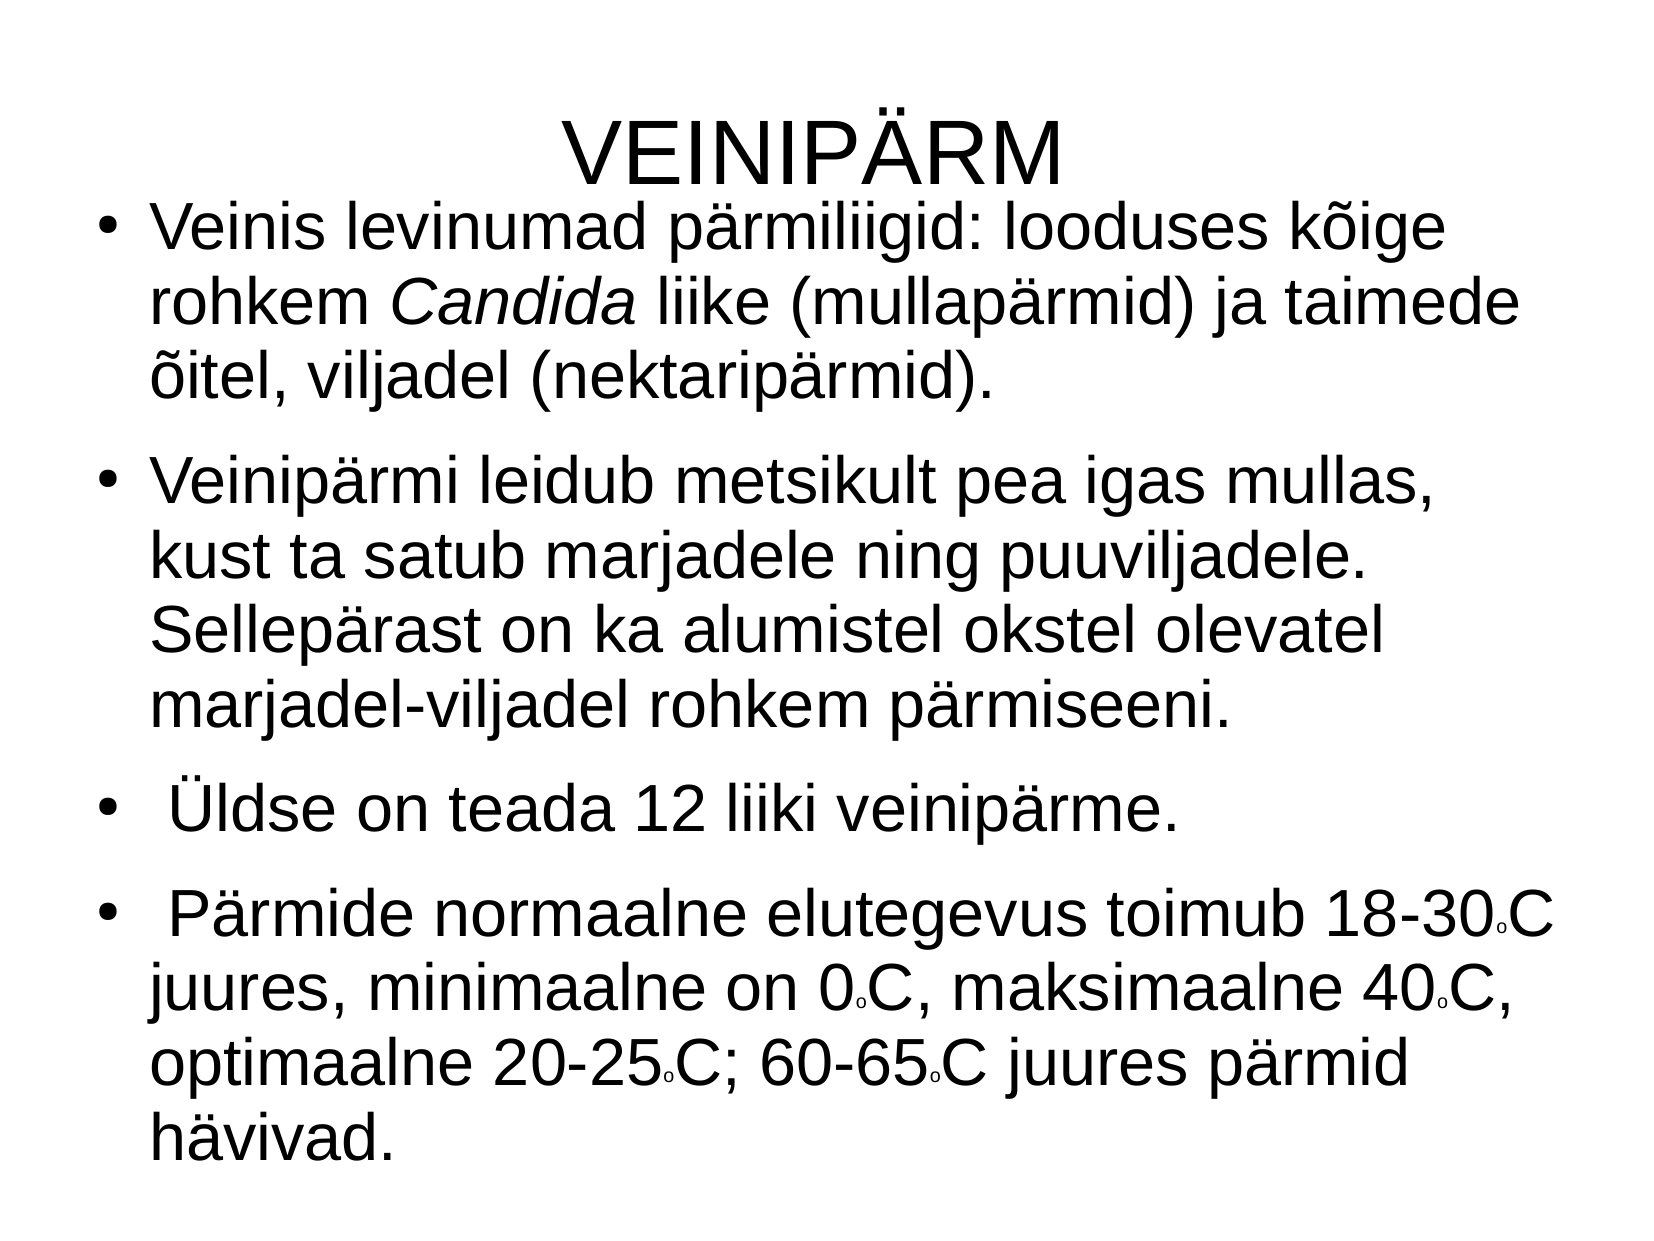

# VEINIPÄRM
Veinis levinumad pärmiliigid: looduses kõige rohkem Candida liike (mullapärmid) ja taimede õitel, viljadel (nektaripärmid).
Veinipärmi leidub metsikult pea igas mullas, kust ta satub marjadele ning puuviljadele. Sellepärast on ka alumistel okstel olevatel marjadel-viljadel rohkem pärmiseeni.
 Üldse on teada 12 liiki veinipärme.
 Pärmide normaalne elutegevus toimub 18-30oC juures, minimaalne on 0oC, maksimaalne 40oC, optimaalne 20-25oC; 60-65oC juures pärmid hävivad.